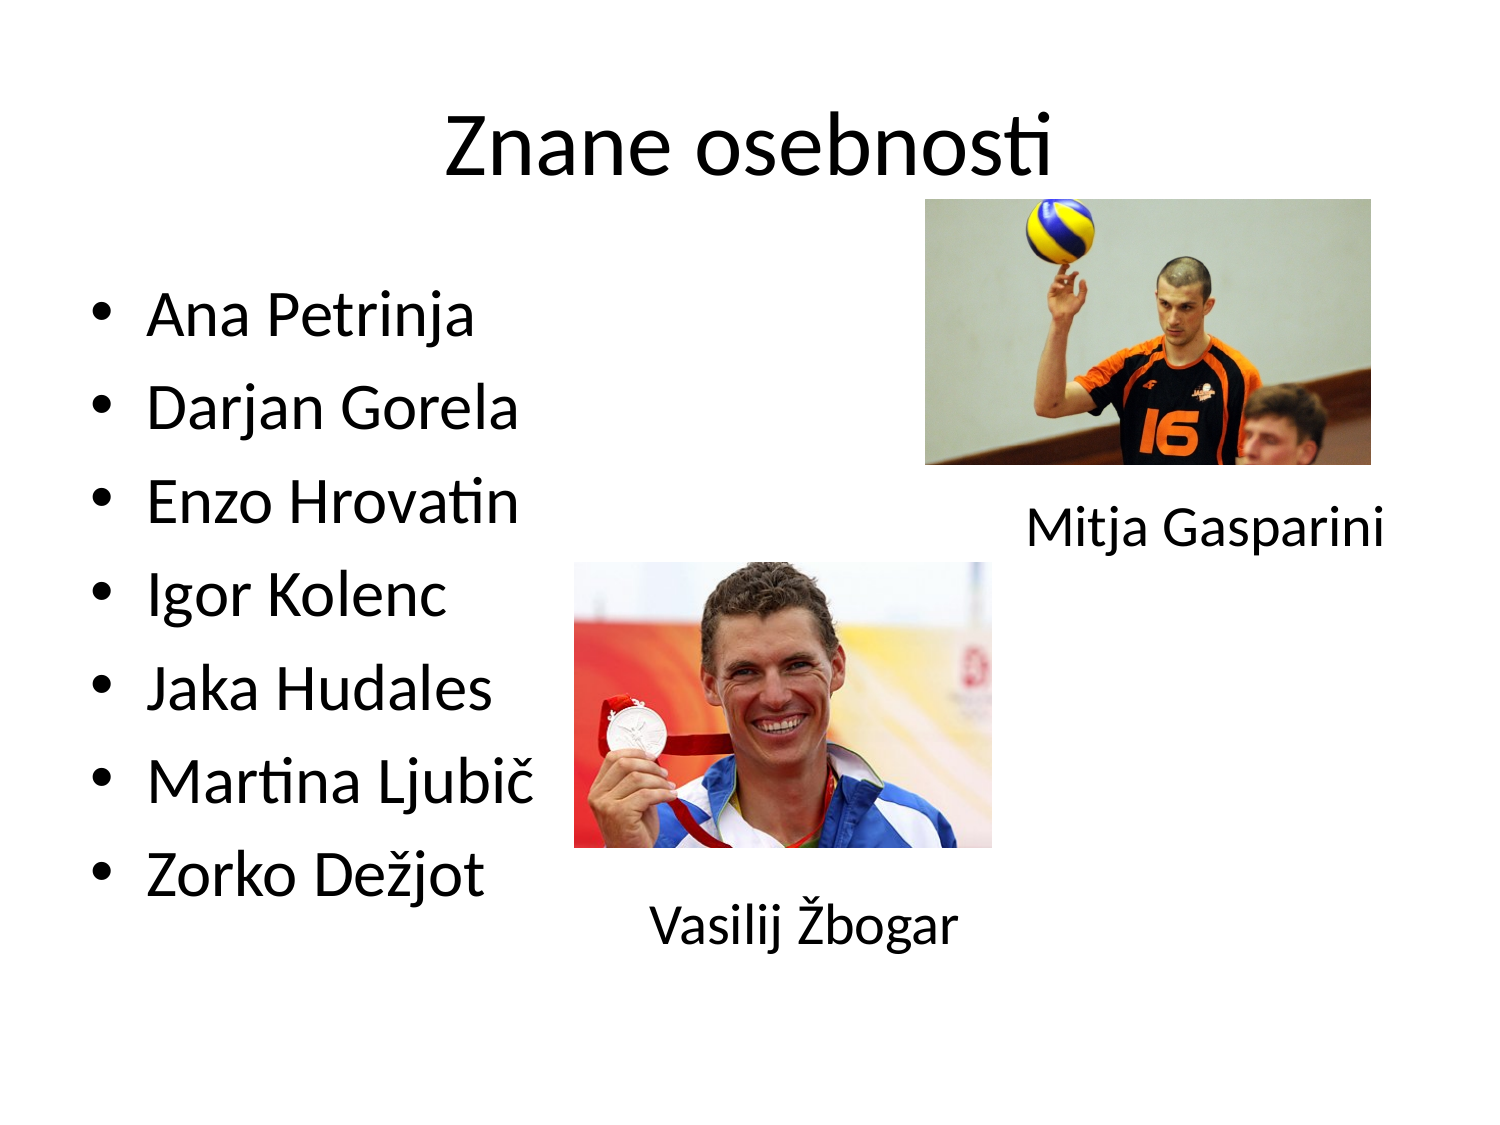

# Znane osebnosti
Ana Petrinja
Darjan Gorela
Enzo Hrovatin
Igor Kolenc
Jaka Hudales
Martina Ljubič
Zorko Dežjot
Mitja Gasparini
Vasilij Žbogar